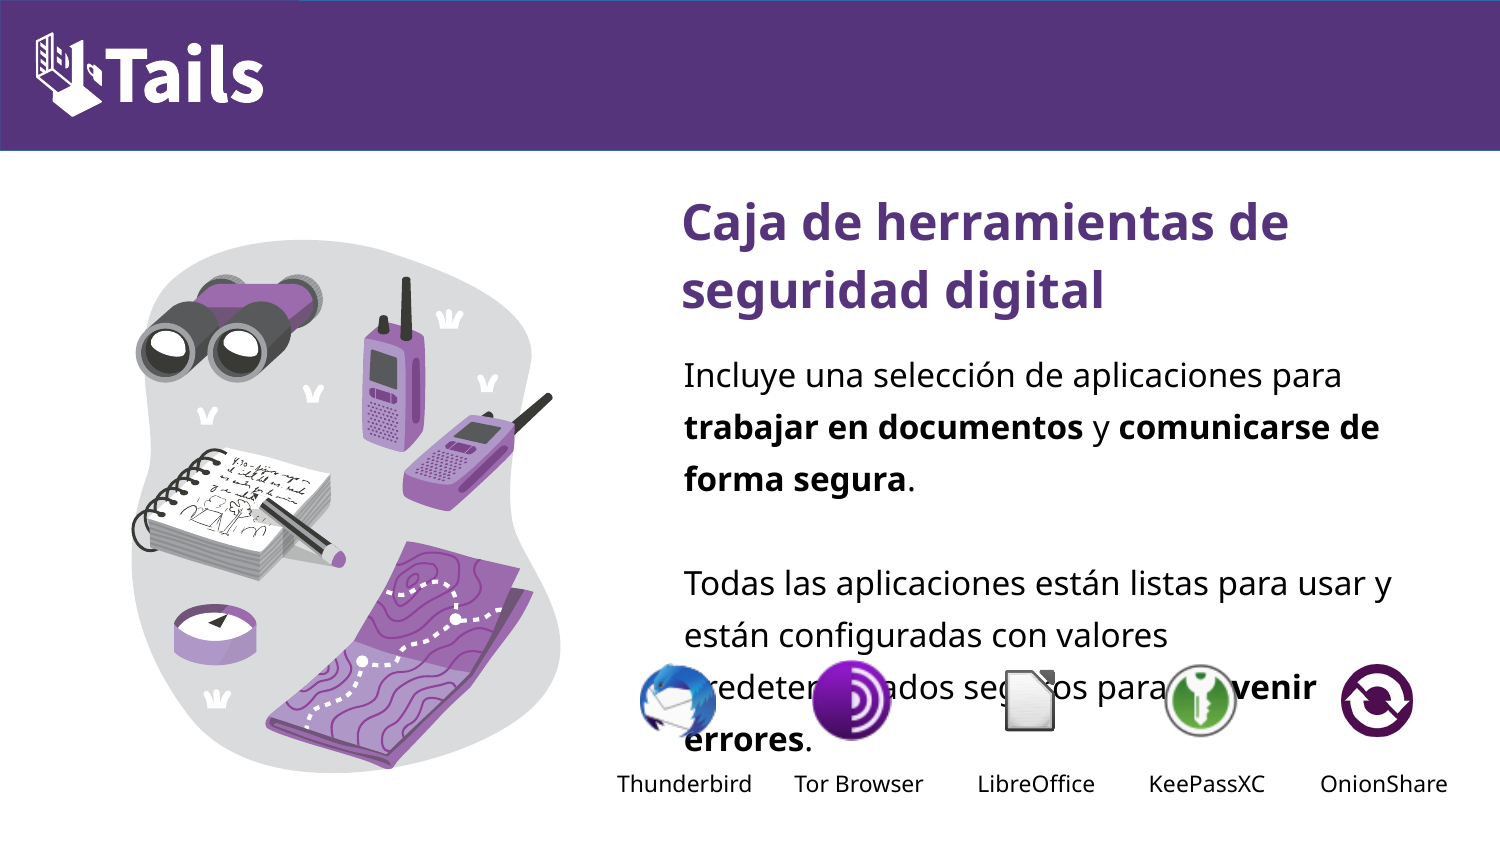

# Caja de herramientas de seguridad digital
Incluye una selección de aplicaciones para trabajar en documentos y comunicarse de forma segura.
Todas las aplicaciones están listas para usar y están configuradas con valores predeterminados seguros para prevenir errores.
Thunderbird
Tor Browser
LibreOffice
KeePassXC
OnionShare